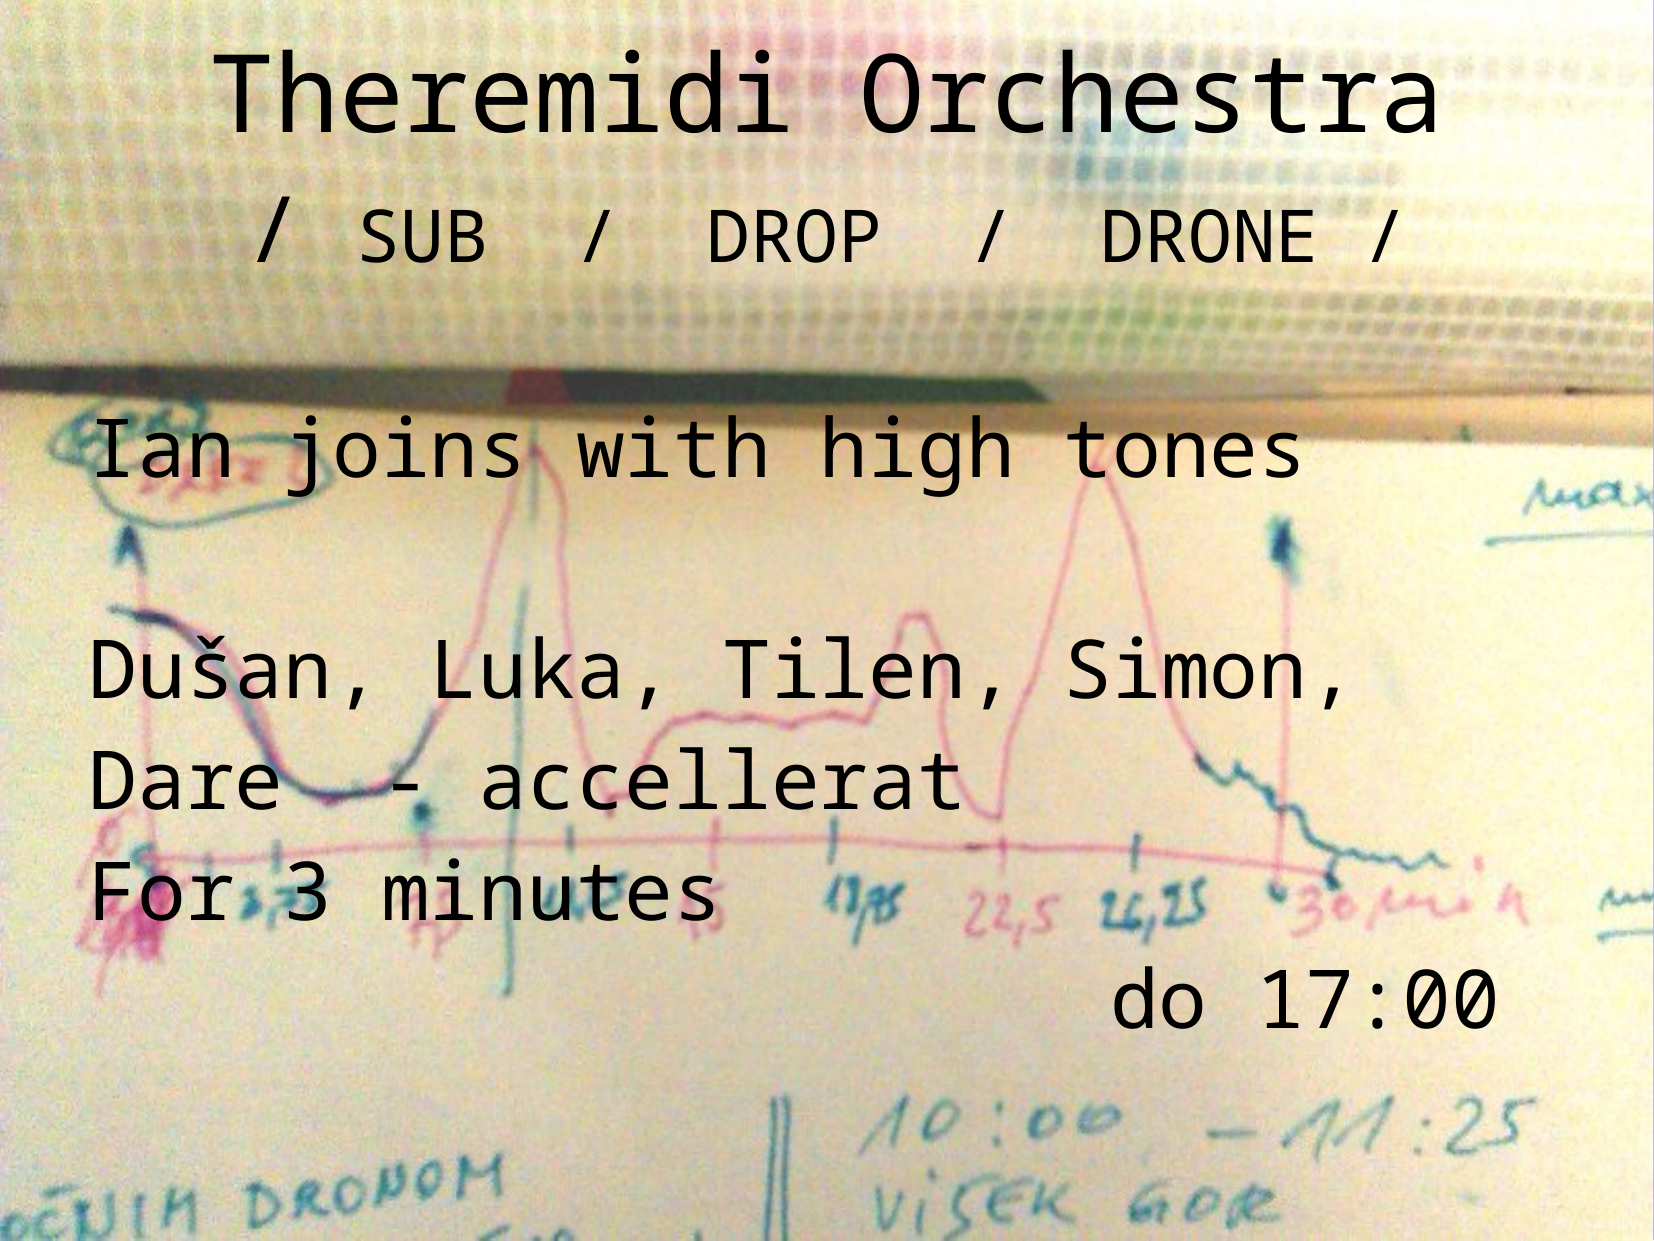

# Theremidi Orchestra / SUB / DROP / DRONE /
Ian joins with high tones
Dušan, Luka, Tilen, Simon, Dare  - accellerat
For 3 minutes
do 17:00